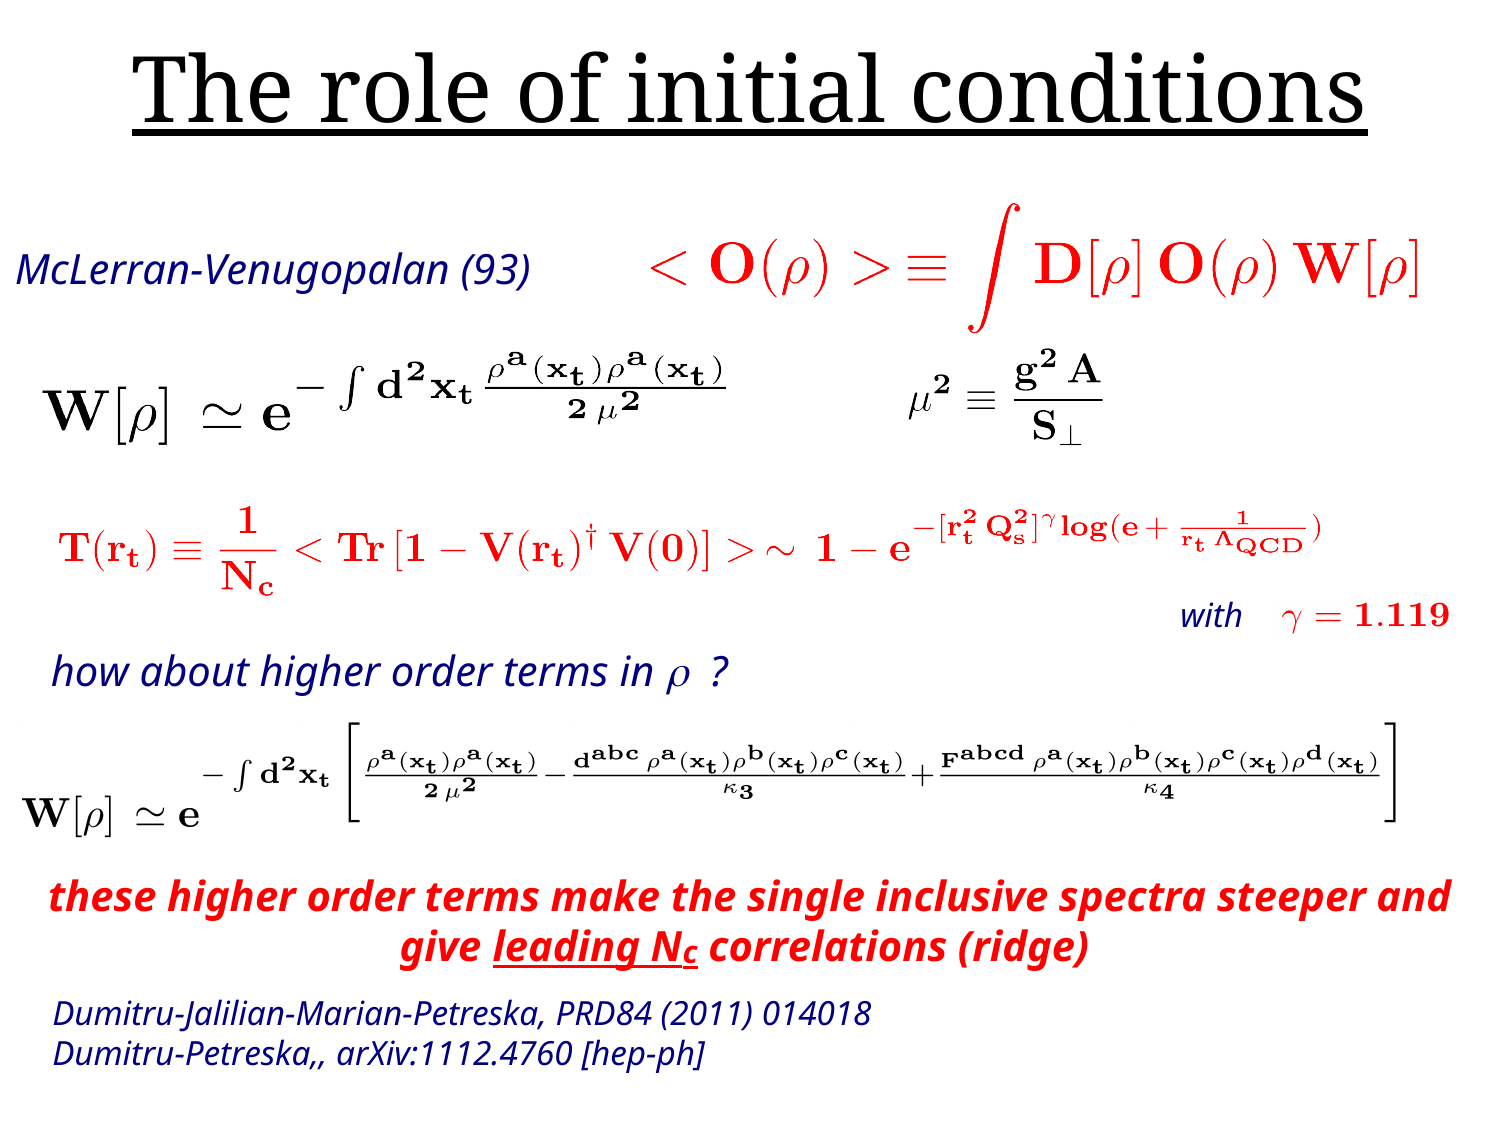

# The role of initial conditions
McLerran-Venugopalan (93)
with
how about higher order terms in r ?
these higher order terms make the single inclusive spectra steeper and give leading Nc correlations (ridge)
Dumitru-Jalilian-Marian-Petreska, PRD84 (2011) 014018
Dumitru-Petreska,, arXiv:1112.4760 [hep-ph]